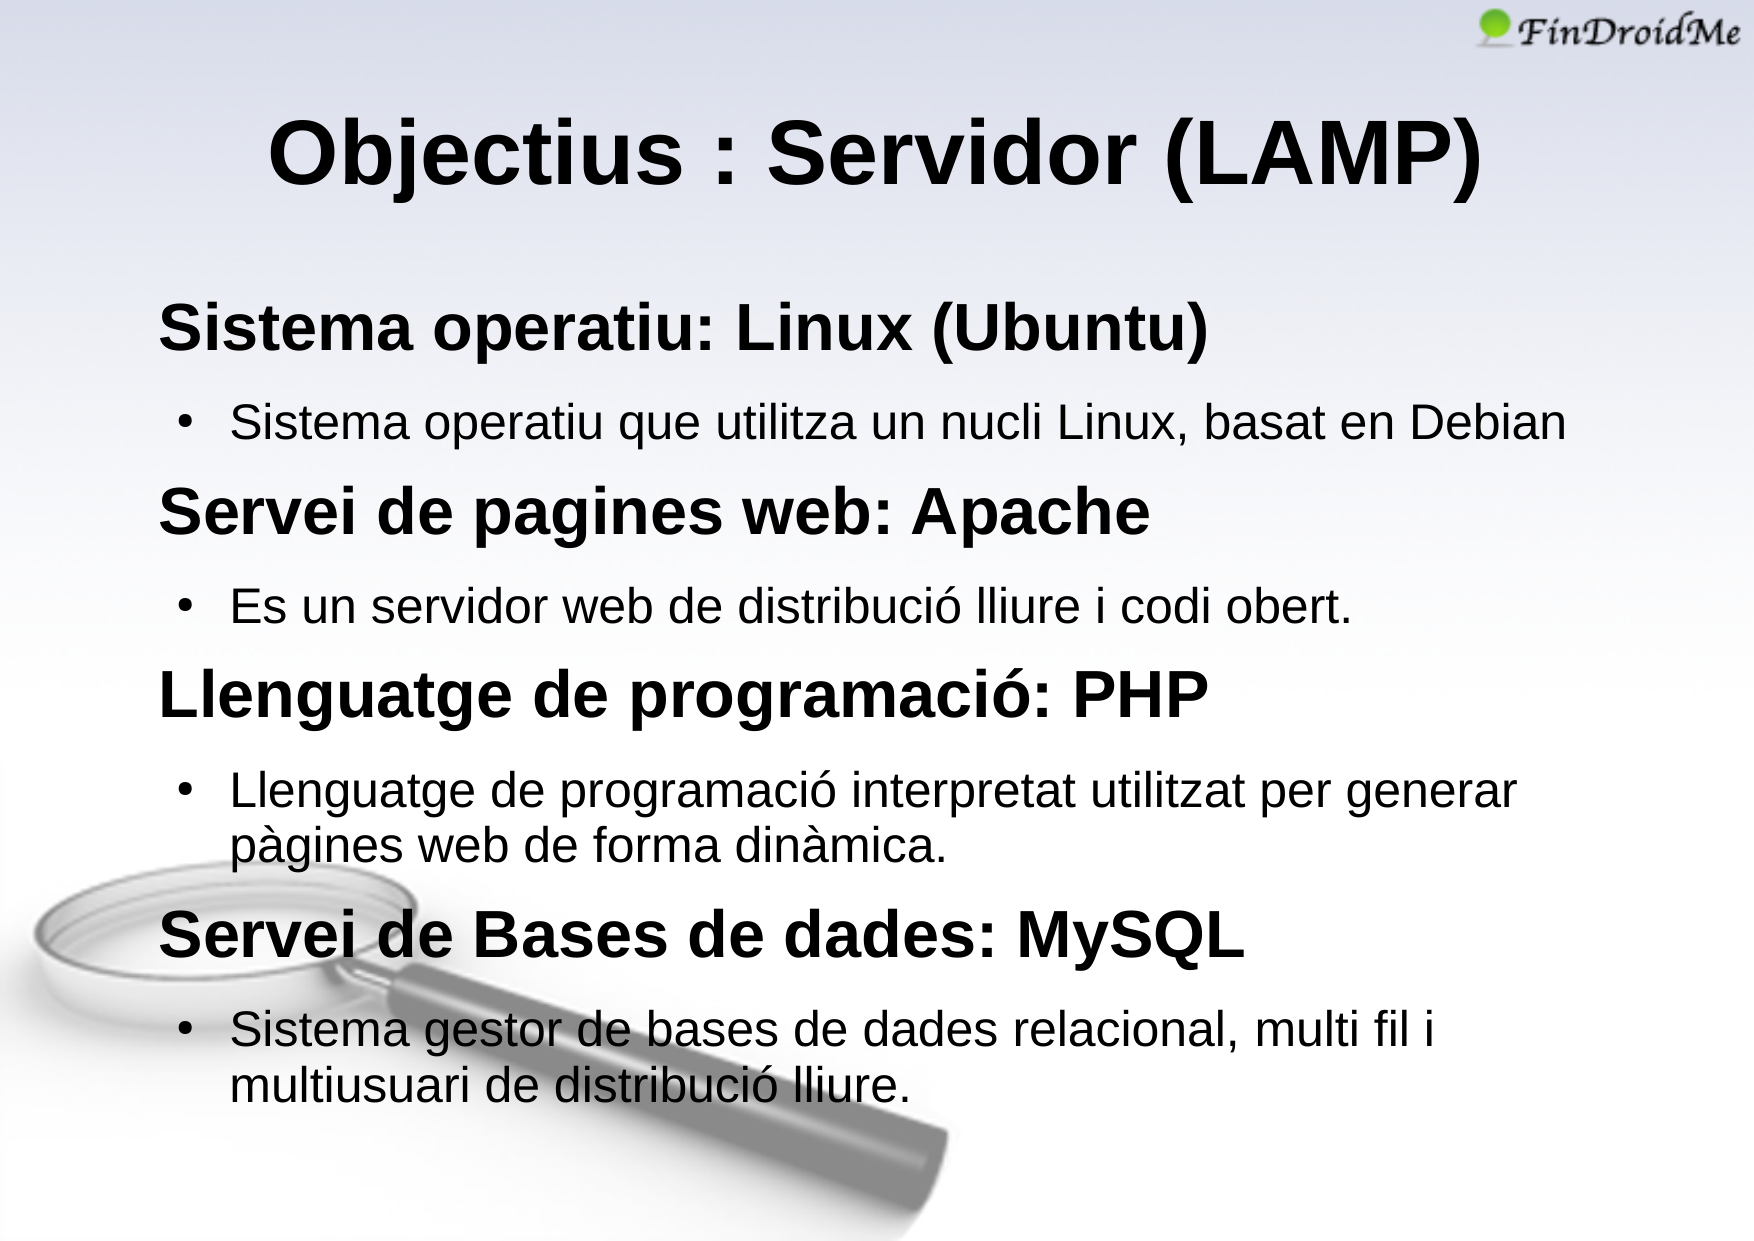

# Objectius : Servidor (LAMP)
Sistema operatiu: Linux (Ubuntu)
Sistema operatiu que utilitza un nucli Linux, basat en Debian
Servei de pagines web: Apache
Es un servidor web de distribució lliure i codi obert.
Llenguatge de programació: PHP
Llenguatge de programació interpretat utilitzat per generar pàgines web de forma dinàmica.
Servei de Bases de dades: MySQL
Sistema gestor de bases de dades relacional, multi fil i multiusuari de distribució lliure.